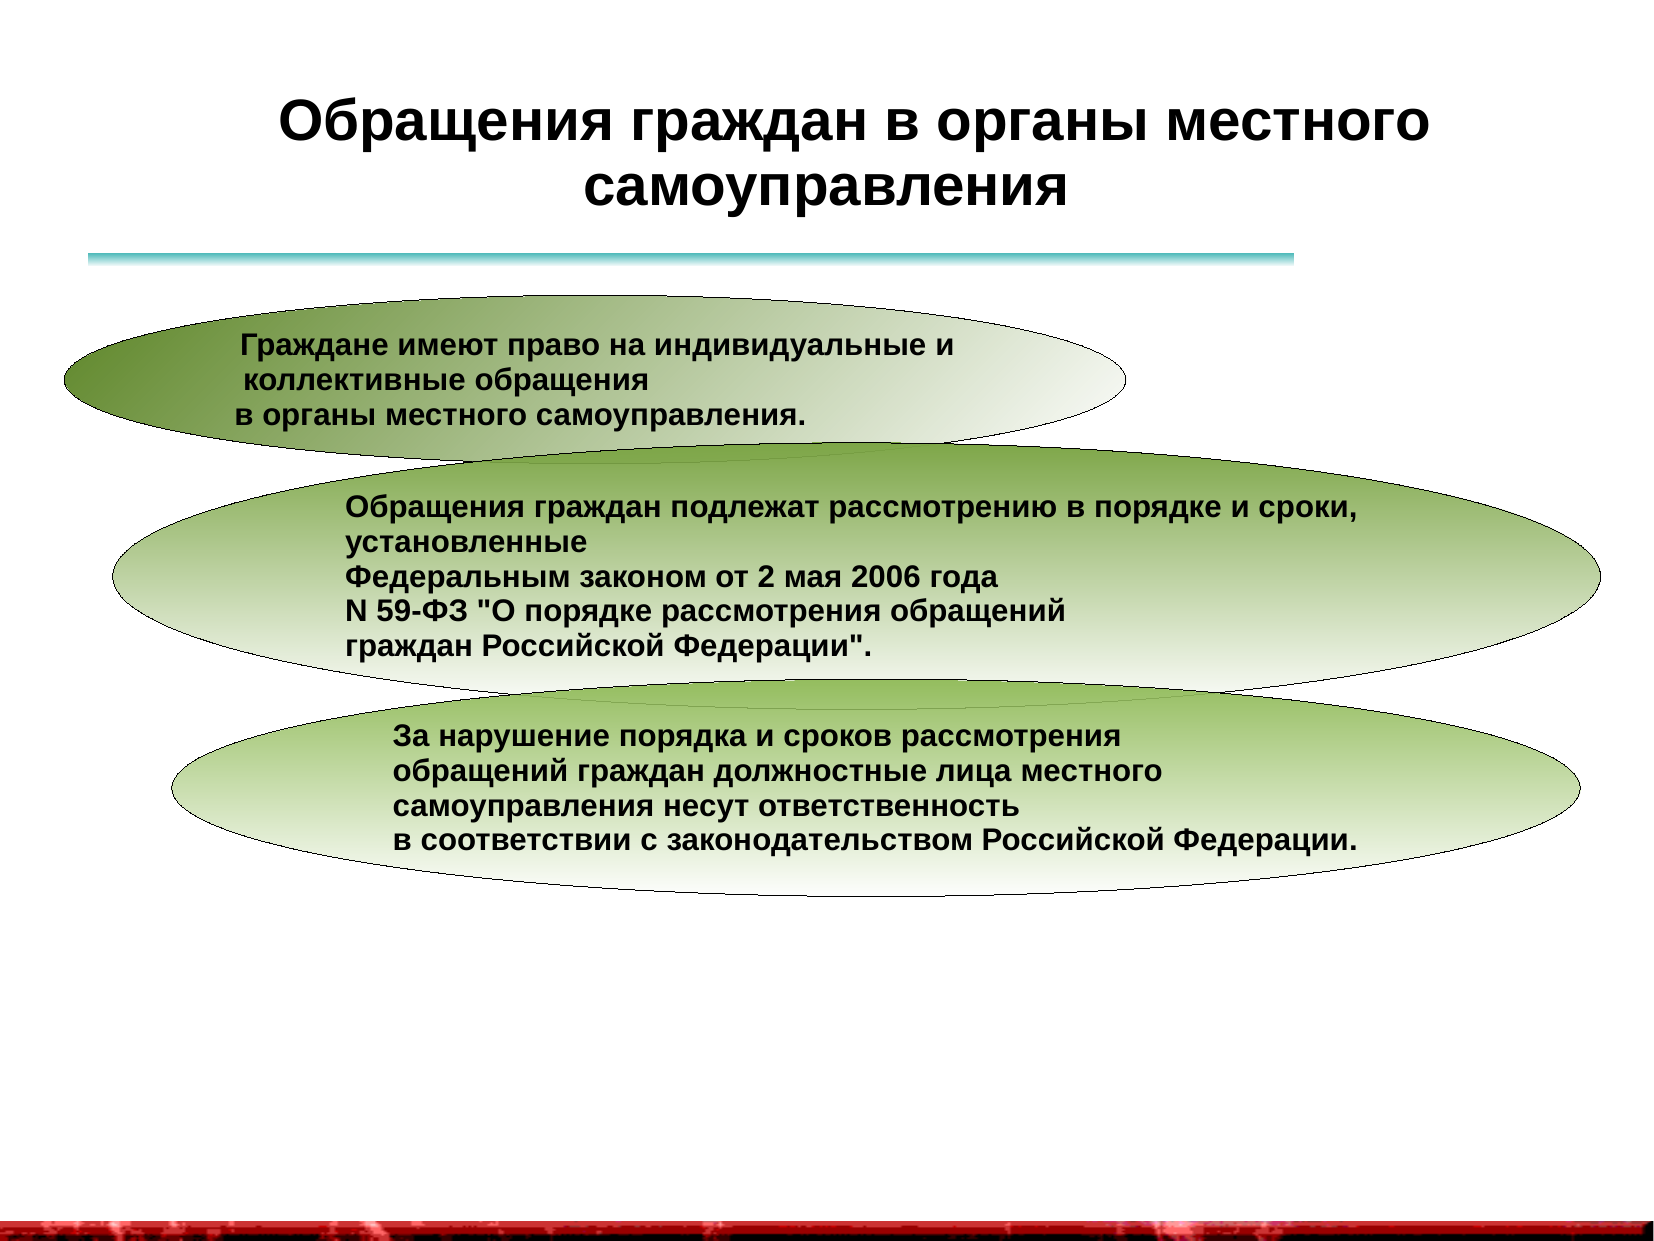

# Обращения граждан в органы местного самоуправления
 Граждане имеют право на индивидуальные и
 коллективные обращения
в органы местного самоуправления.
Обращения граждан подлежат рассмотрению в порядке и сроки,
установленные
Федеральным законом от 2 мая 2006 года
N 59-ФЗ "О порядке рассмотрения обращений
граждан Российской Федерации".
За нарушение порядка и сроков рассмотрения
обращений граждан должностные лица местного
самоуправления несут ответственность
в соответствии с законодательством Российской Федерации.